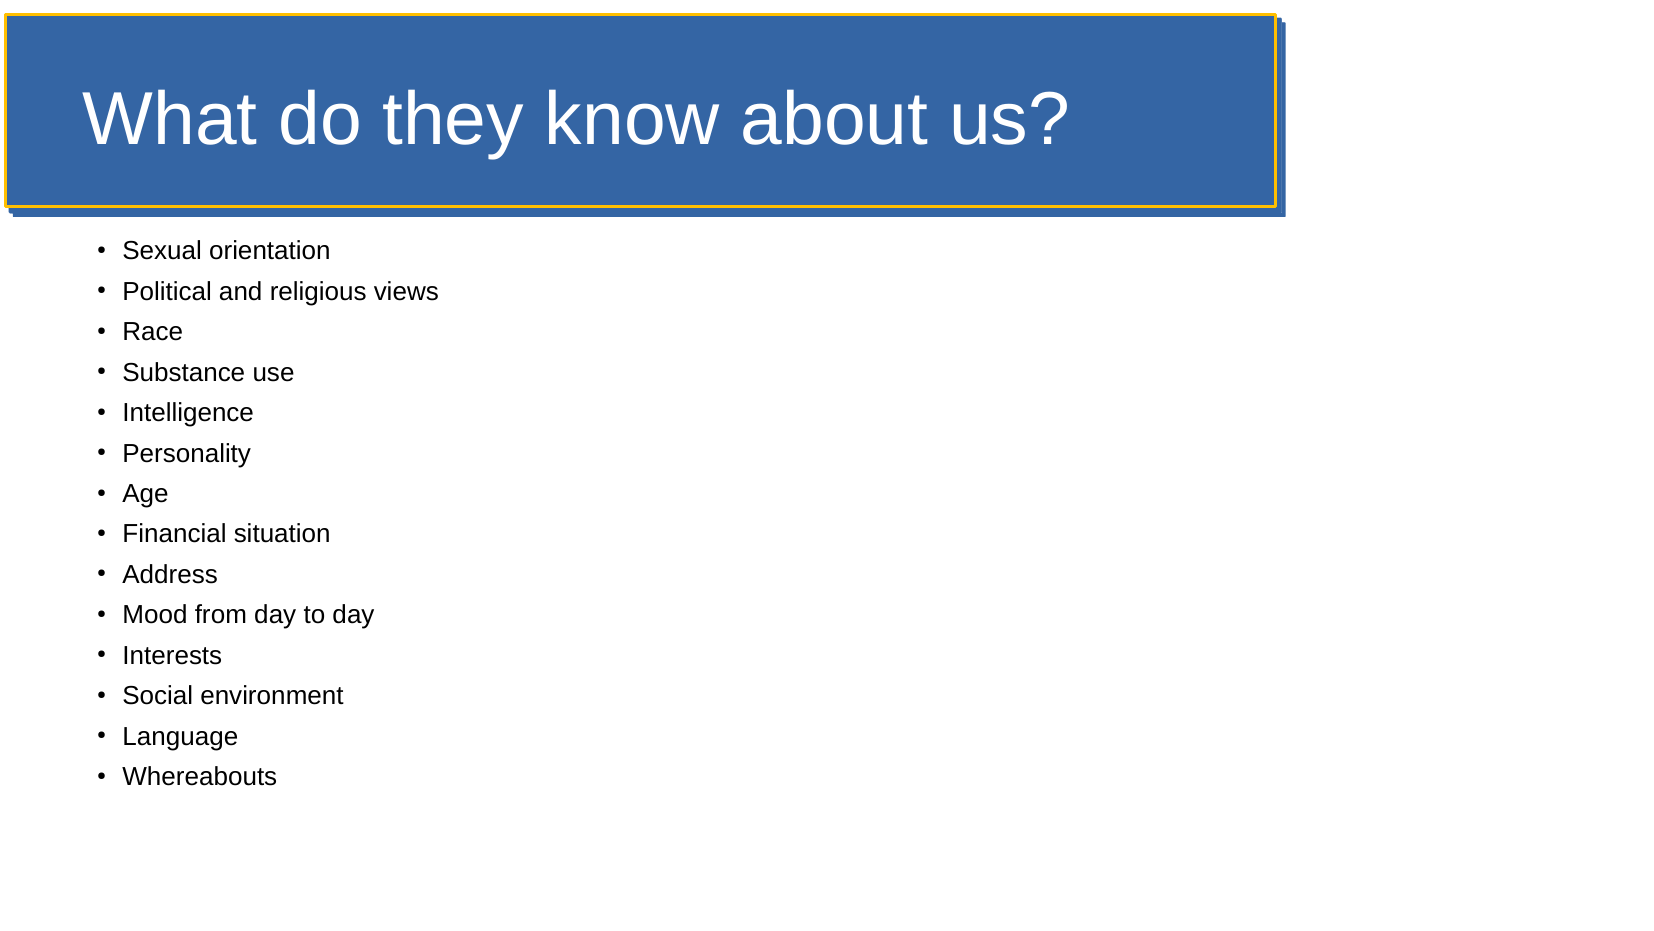

# What do they know about us?
Sexual orientation
Political and religious views
Race
Substance use
Intelligence
Personality
Age
Financial situation
Address
Mood from day to day
Interests
Social environment
Language
Whereabouts